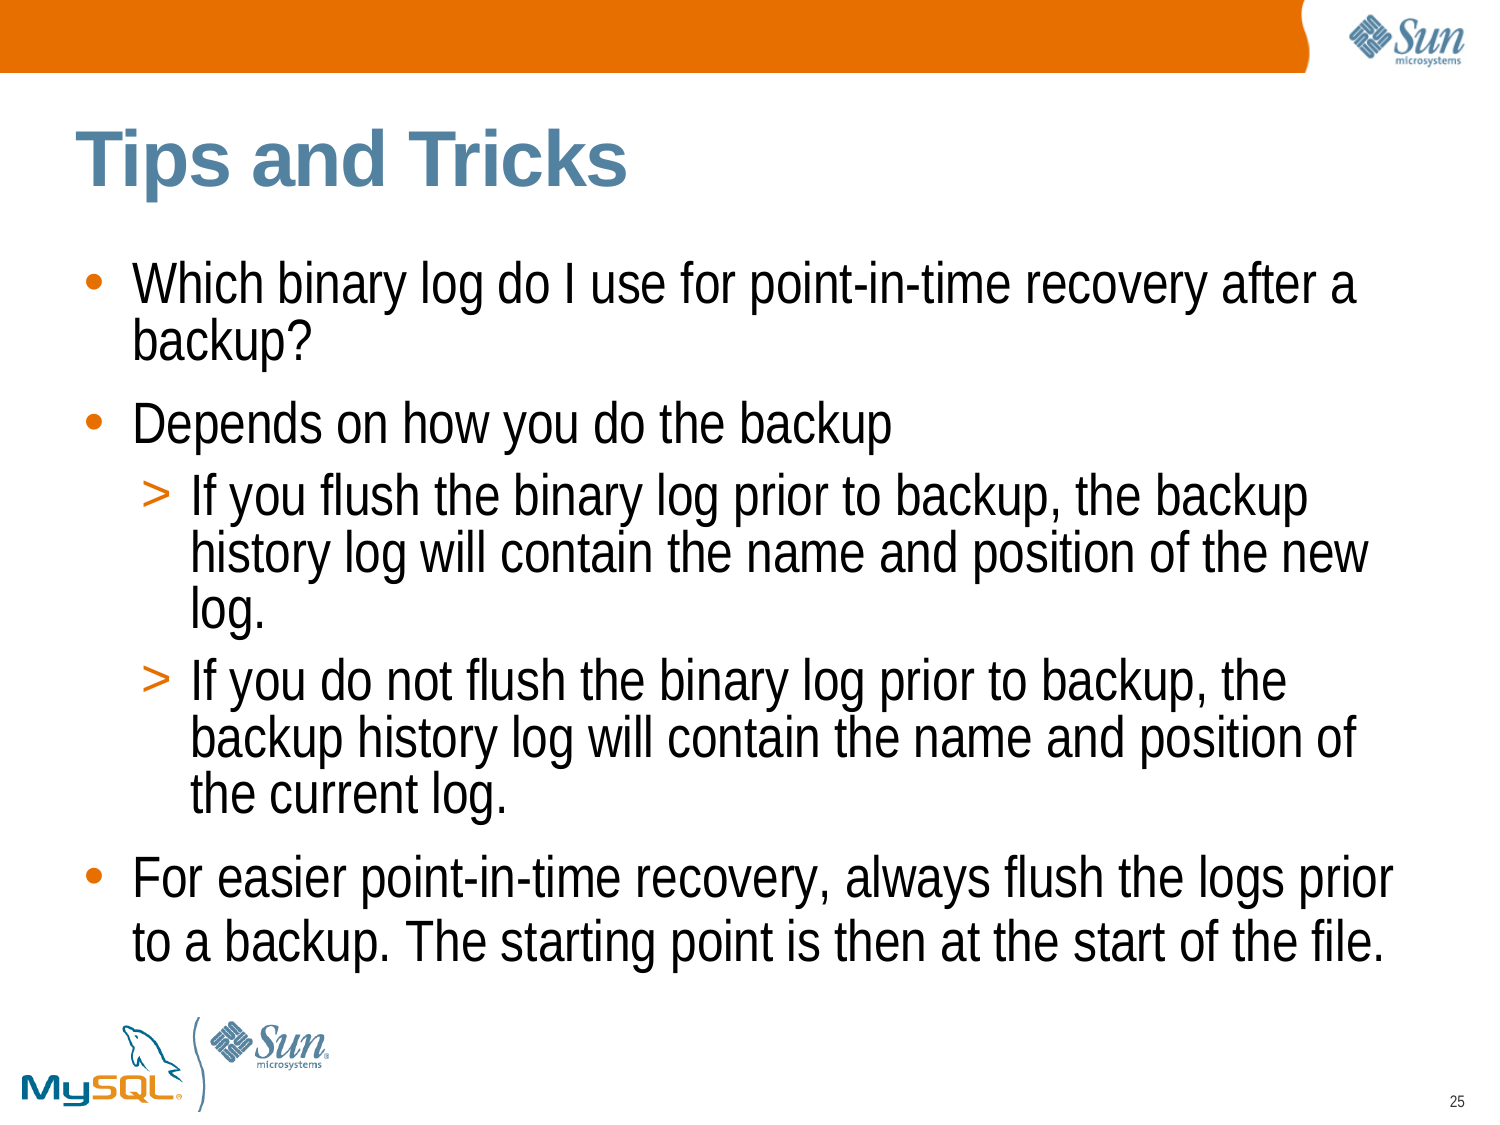

# Tips and Tricks
Which binary log do I use for point-in-time recovery after a backup?
Depends on how you do the backup
If you flush the binary log prior to backup, the backup history log will contain the name and position of the new log.
If you do not flush the binary log prior to backup, the backup history log will contain the name and position of the current log.
For easier point-in-time recovery, always flush the logs prior to a backup. The starting point is then at the start of the file.